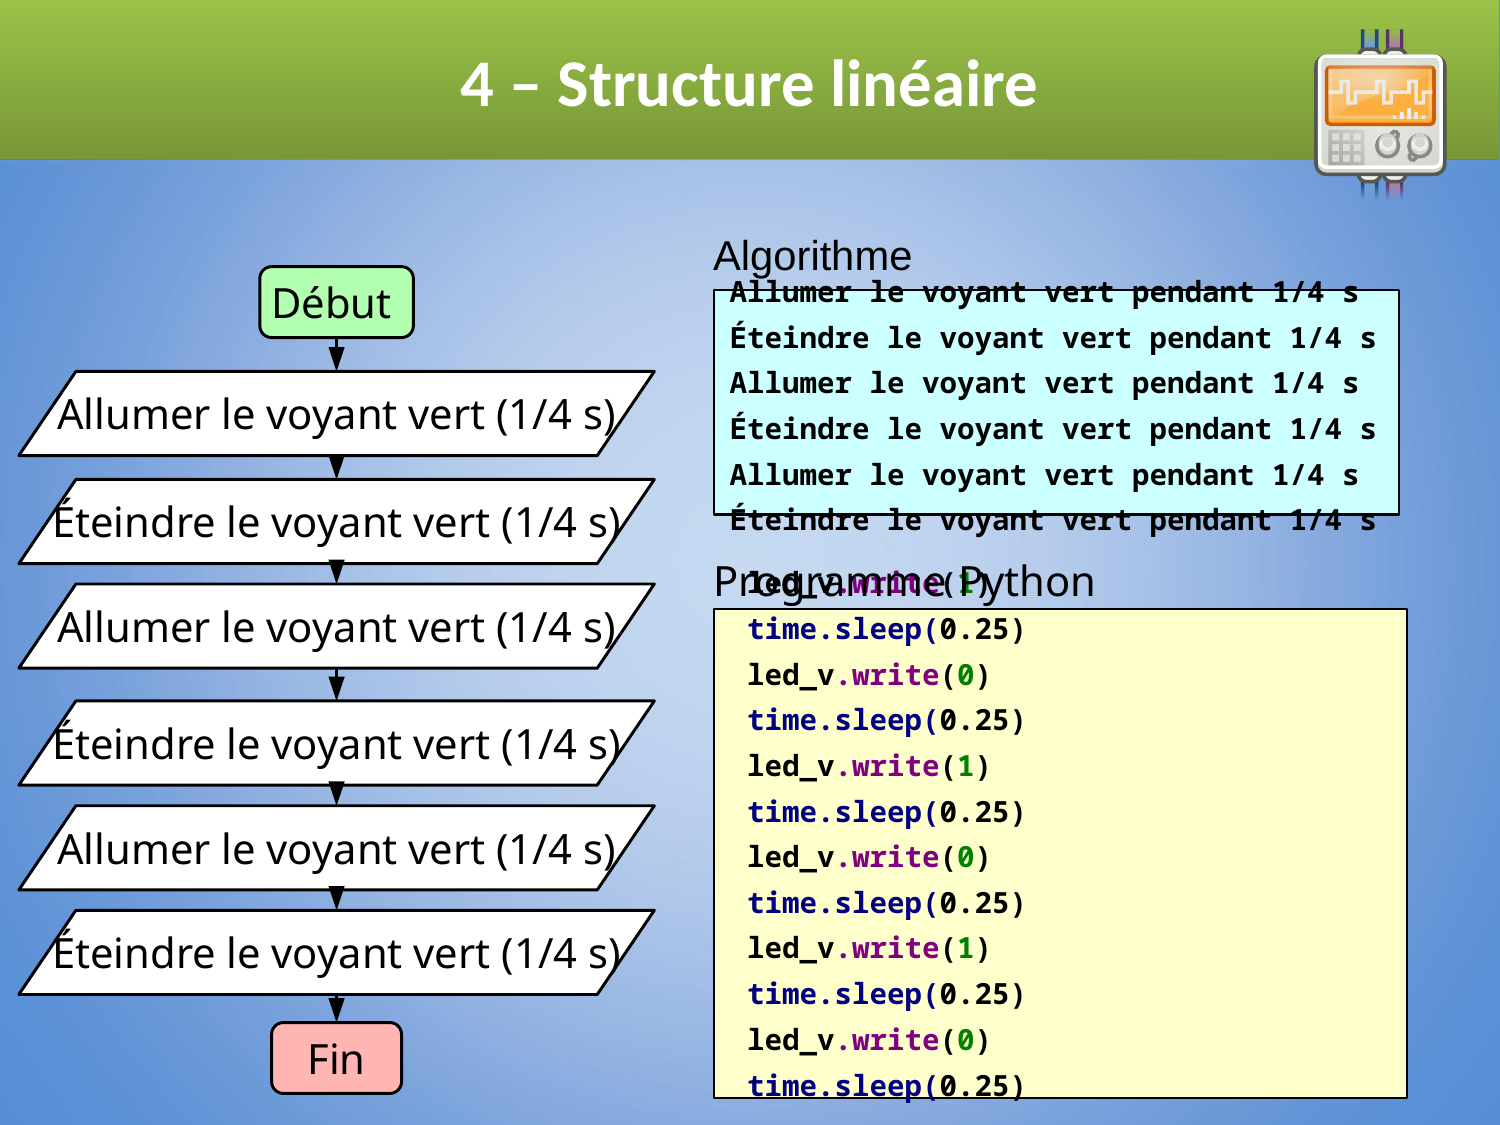

4 – Structure linéaire
Algorithme
Début
Allumer le voyant vert (1/4 s)
Éteindre le voyant vert (1/4 s)
Allumer le voyant vert (1/4 s)
Éteindre le voyant vert (1/4 s)
Allumer le voyant vert (1/4 s)
Éteindre le voyant vert (1/4 s)
Fin
Allumer le voyant vert pendant 1/4 s
Éteindre le voyant vert pendant 1/4 s
Allumer le voyant vert pendant 1/4 s
Éteindre le voyant vert pendant 1/4 s
Allumer le voyant vert pendant 1/4 s
Éteindre le voyant vert pendant 1/4 s
Programme Python
 led_v.write(1)
 time.sleep(0.25)
 led_v.write(0)
 time.sleep(0.25)
 led_v.write(1)
 time.sleep(0.25)
 led_v.write(0)
 time.sleep(0.25)
 led_v.write(1)
 time.sleep(0.25)
 led_v.write(0)
 time.sleep(0.25)